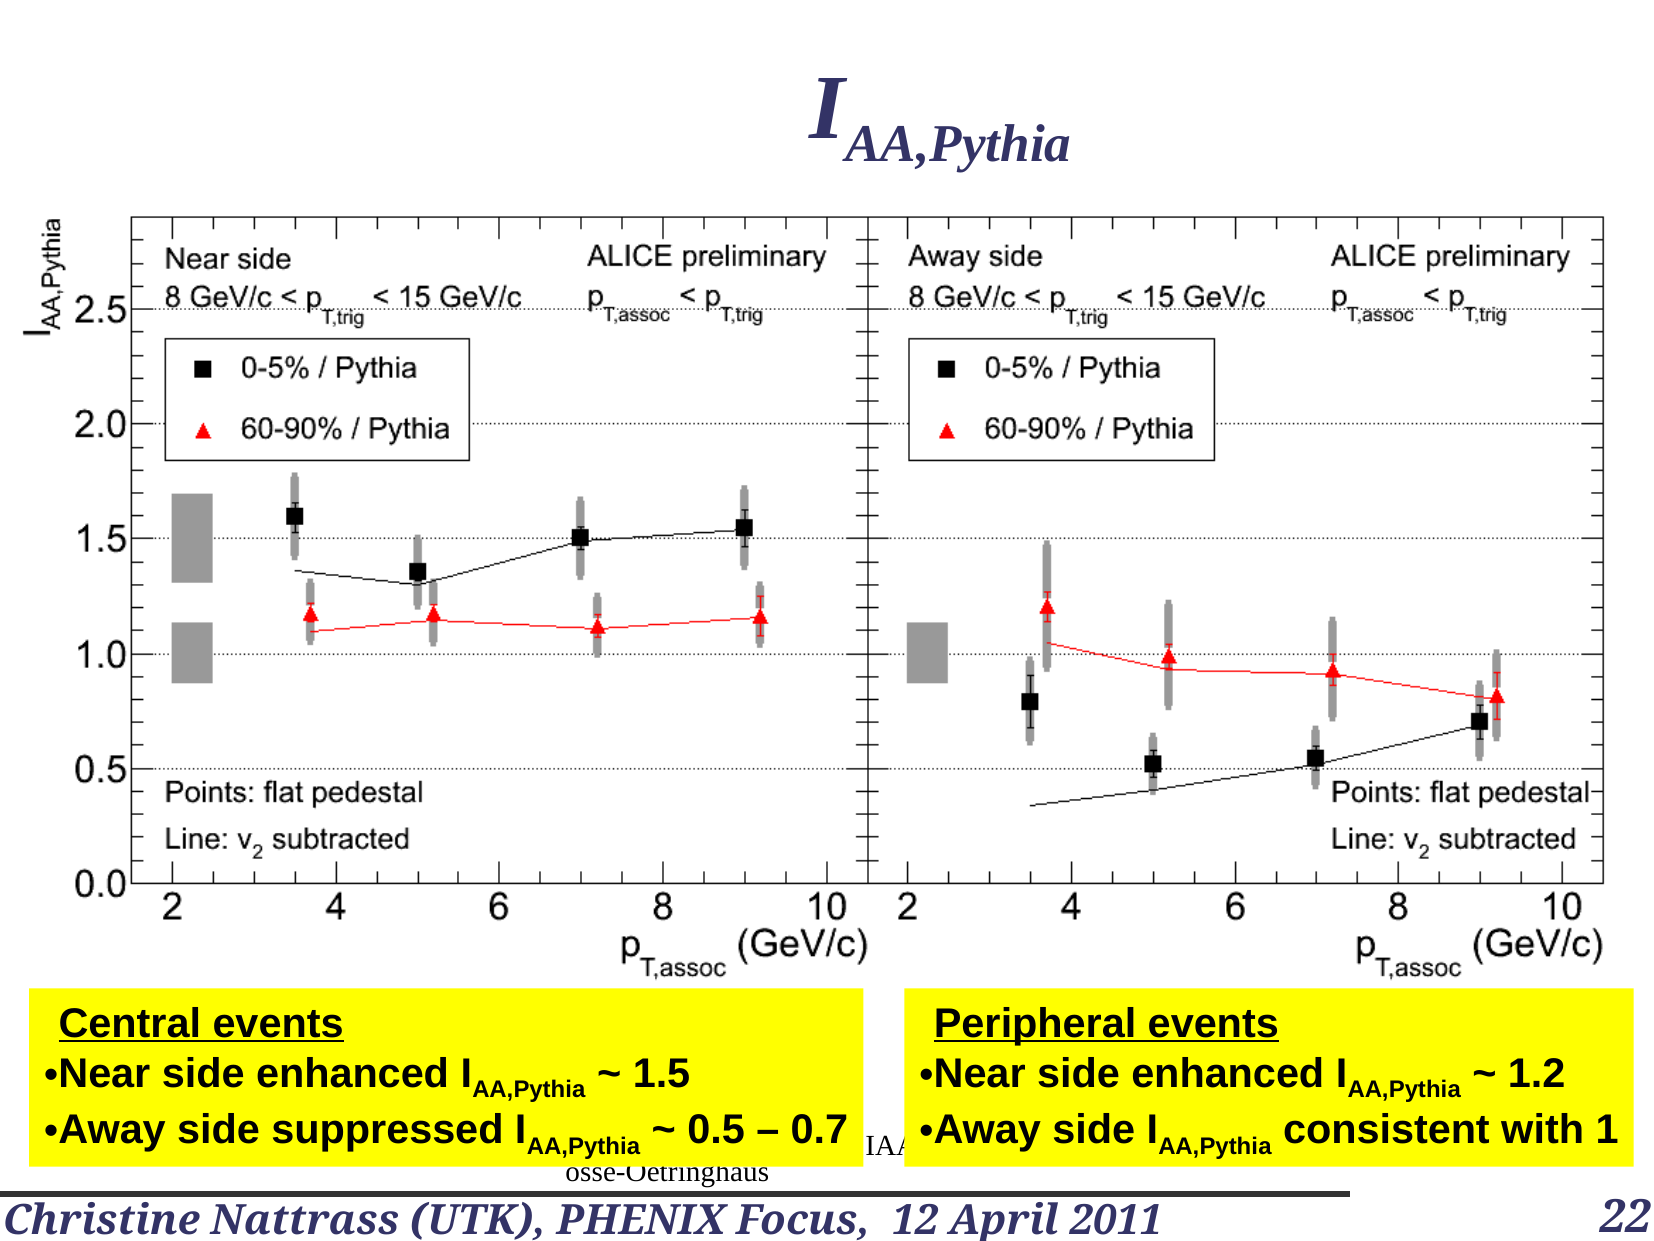

# IAA,Pythia
Central events
Near side enhanced IAA,Pythia ~ 1.5
Away side suppressed IAA,Pythia ~ 0.5 – 0.7
Peripheral events
Near side enhanced IAA,Pythia ~ 1.2
Away side IAA,Pythia consistent with 1
Measurement of ICP and IAA - Jan Fiete Grosse-Oetringhaus
22